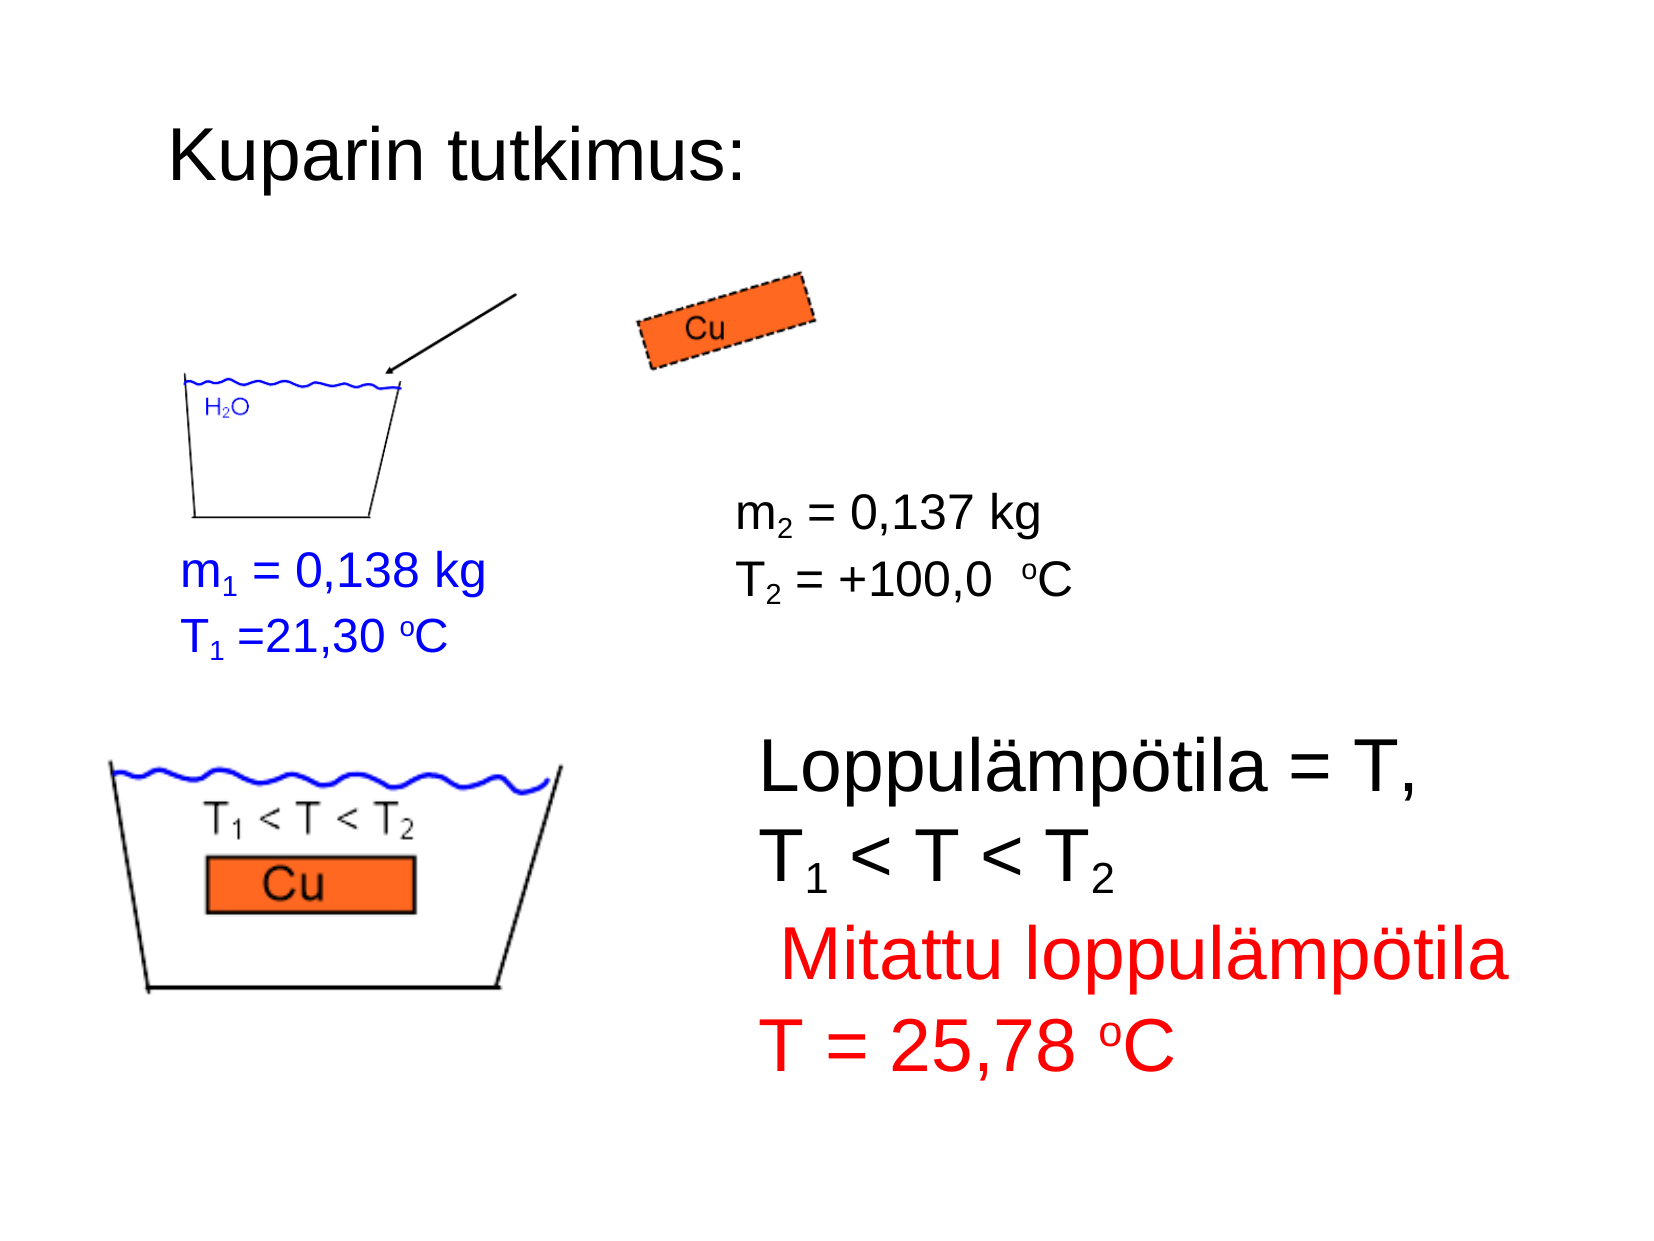

Kuparin tutkimus:
m2 = 0,137 kg
T2 = +100,0 oC
m1 = 0,138 kg
T1 =21,30 oC
Loppulämpötila = T, T1 < T < T2
 Mitattu loppulämpötila
T = 25,78 oC